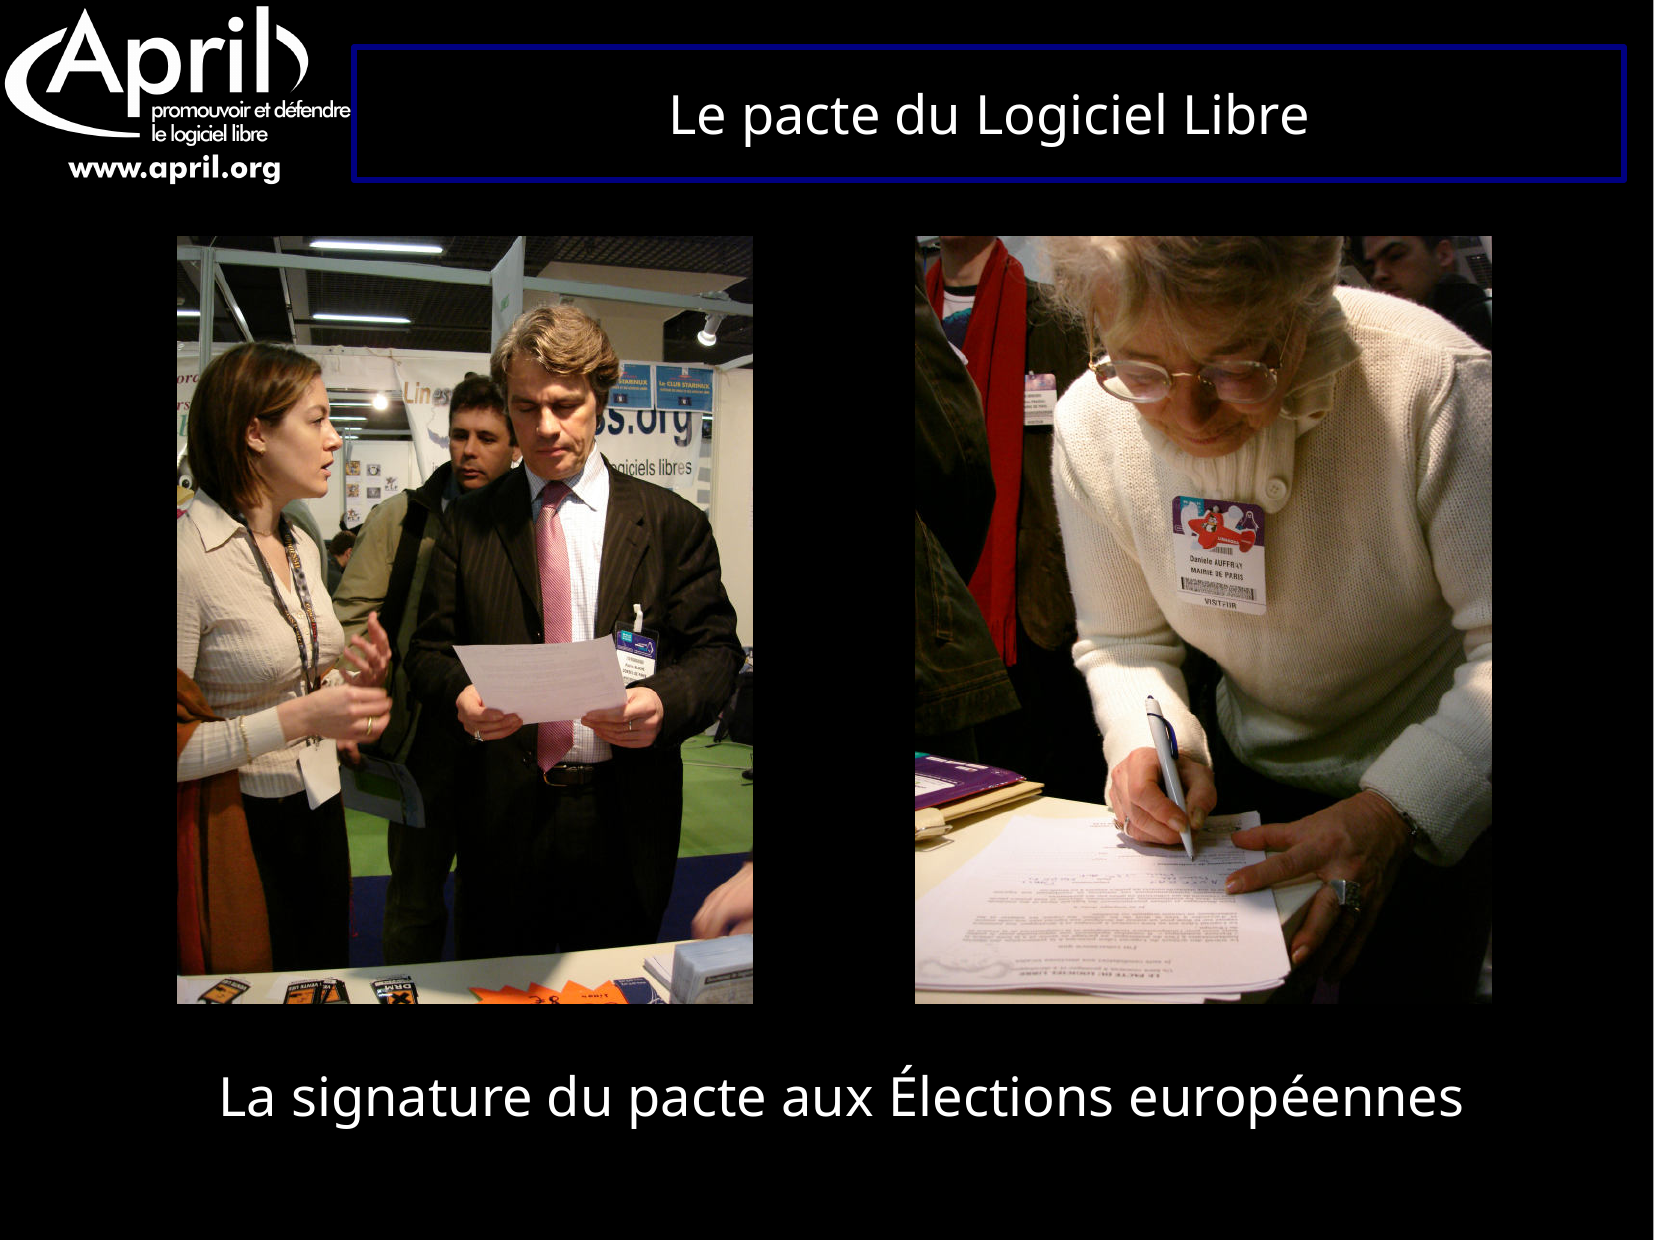

# Le pacte du Logiciel Libre
La signature du pacte aux Élections européennes